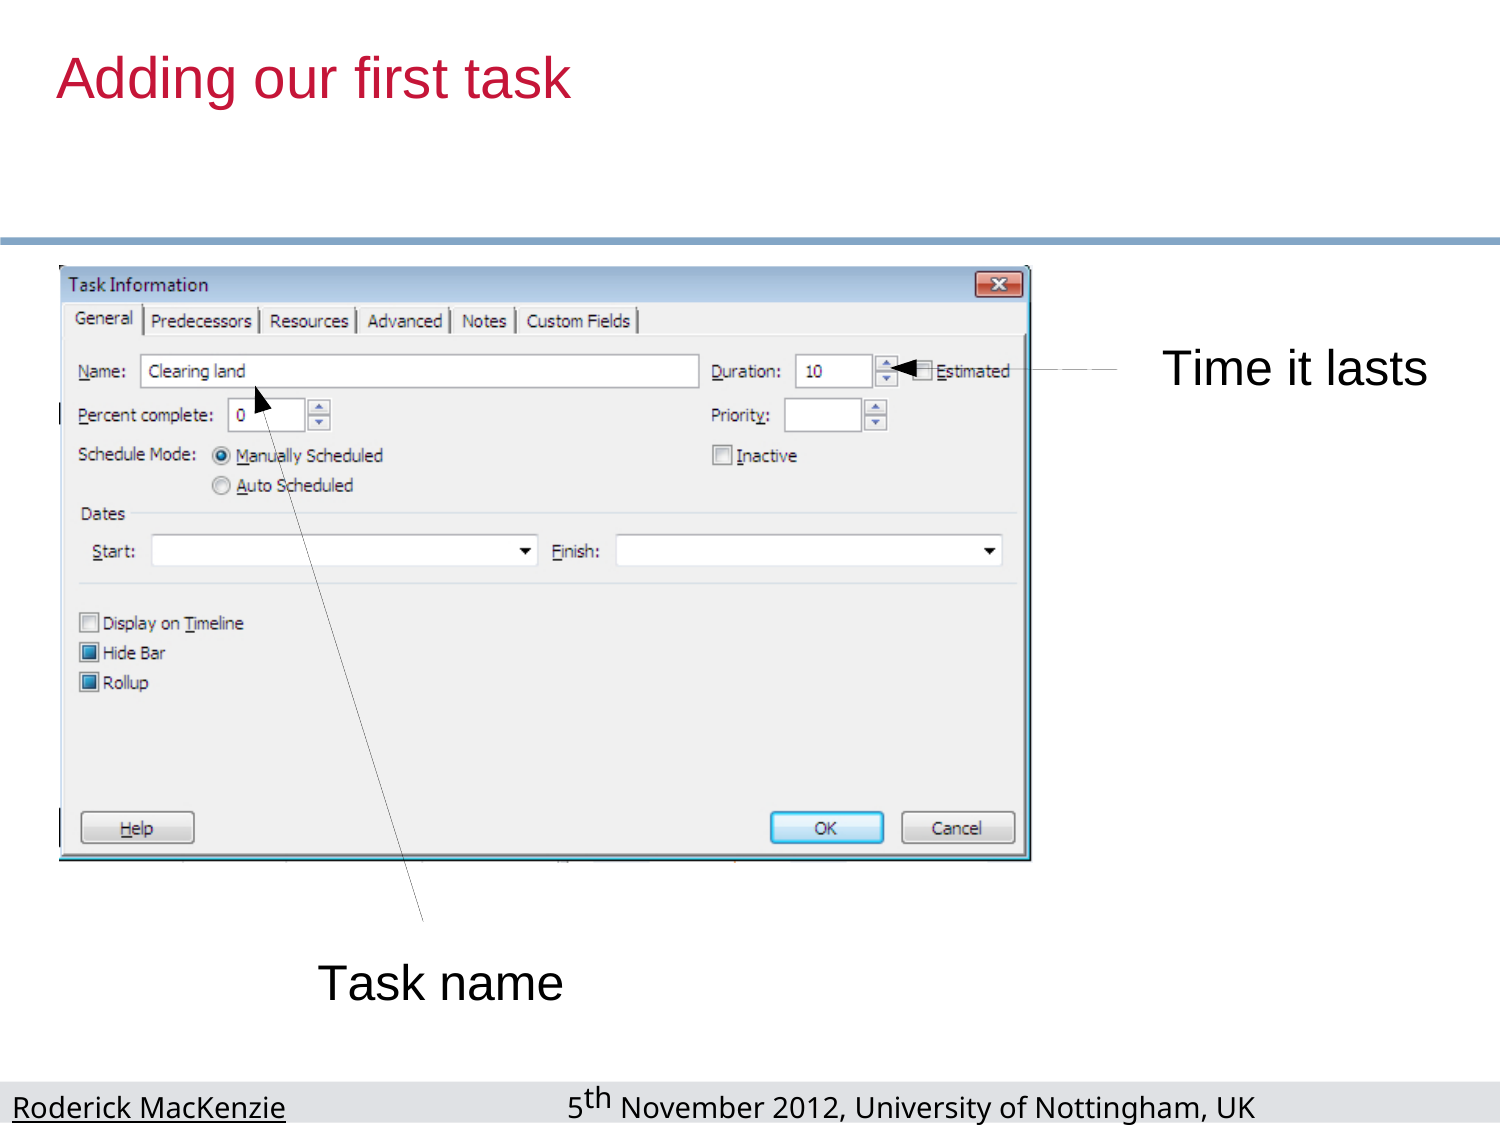

# Adding our first task
Time it lasts
Task name